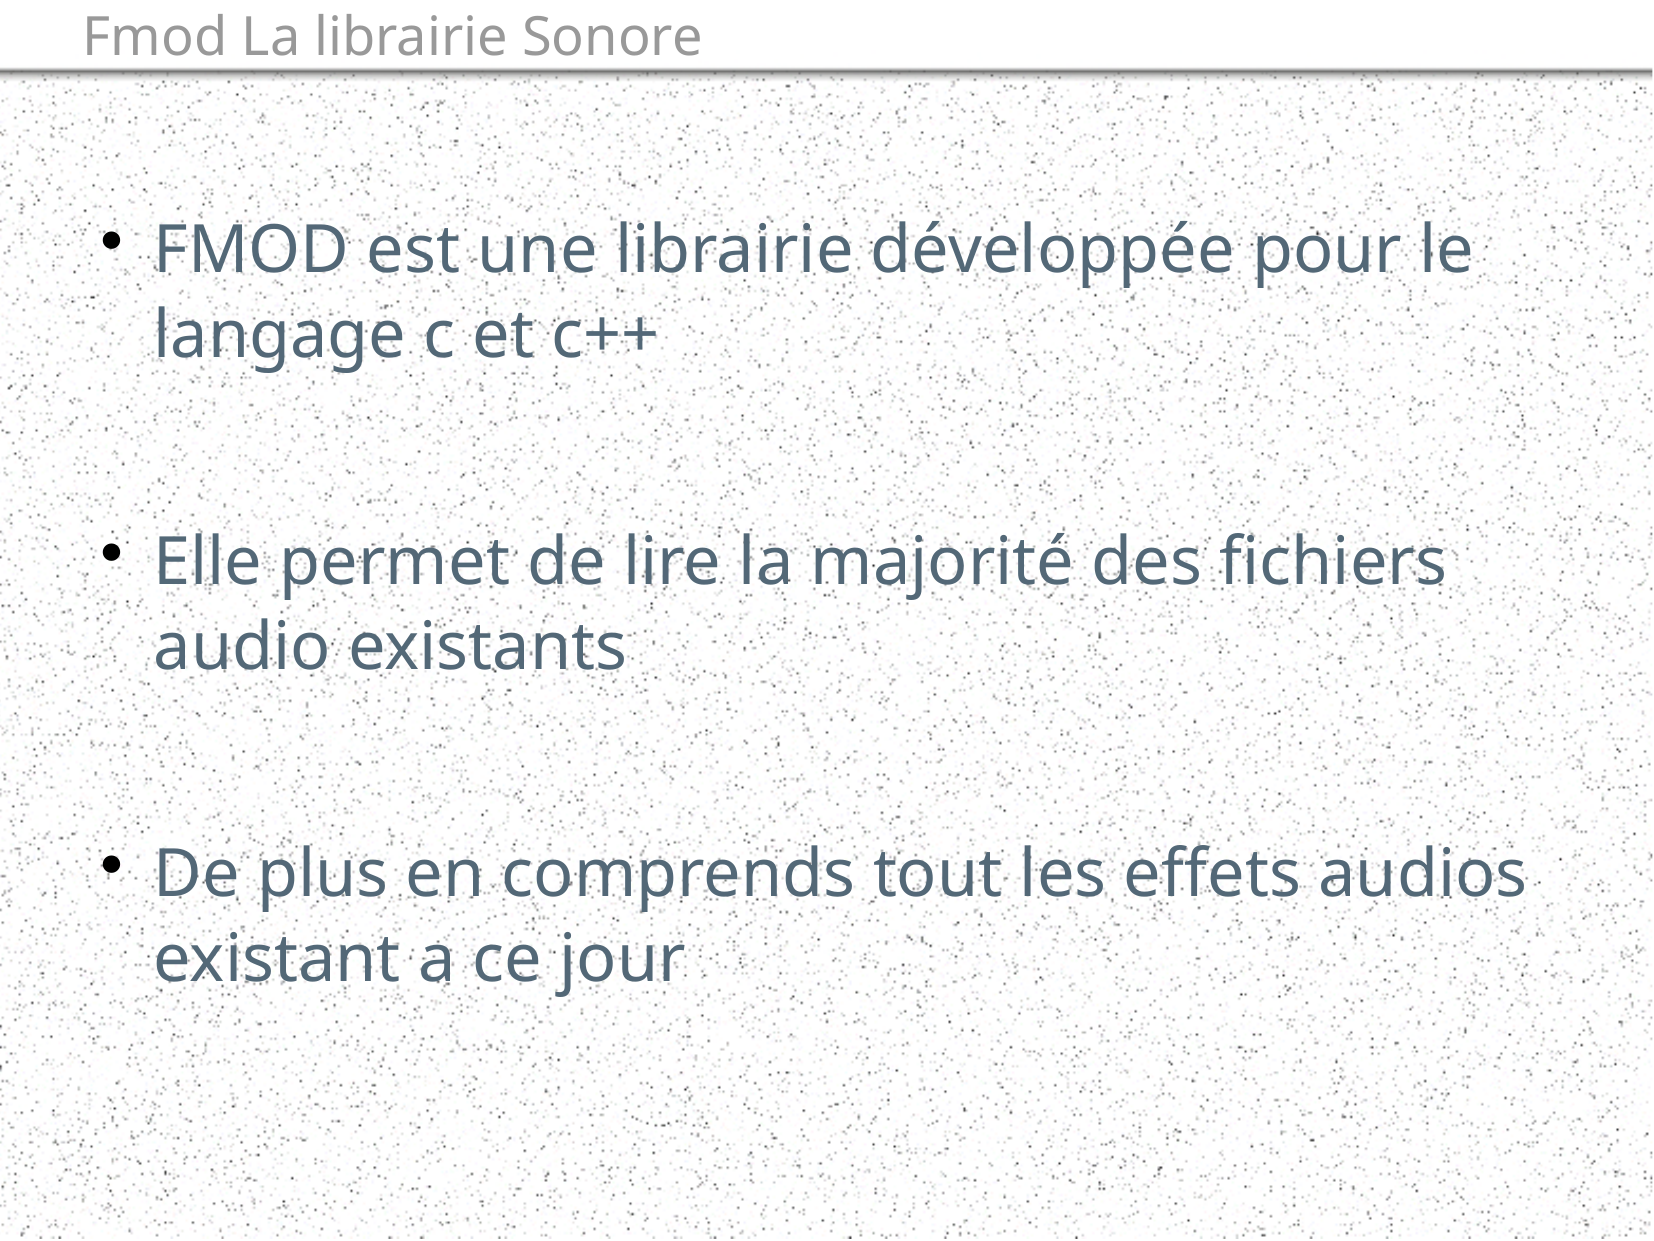

# Fmod La librairie Sonore
FMOD est une librairie développée pour le langage c et c++
Elle permet de lire la majorité des fichiers audio existants
De plus en comprends tout les effets audios existant a ce jour